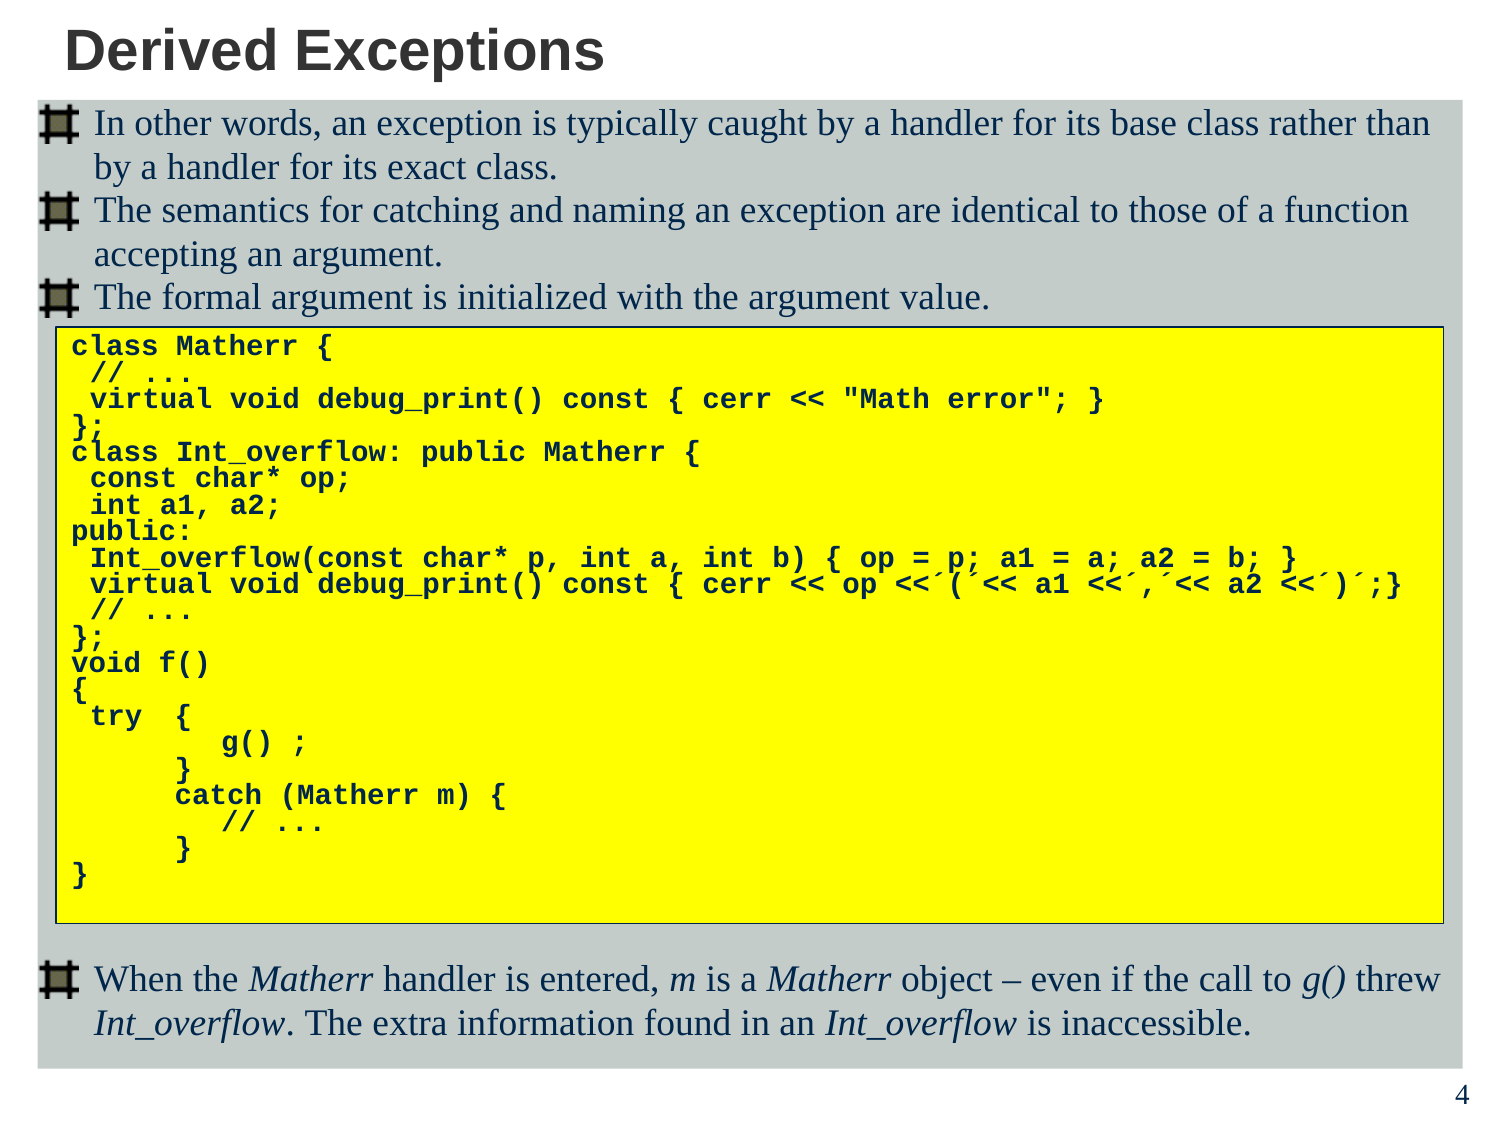

# Derived Exceptions
In other words, an exception is typically caught by a handler for its base class rather than by a handler for its exact class.
The semantics for catching and naming an exception are identical to those of a function accepting an argument.
The formal argument is initialized with the argument value.
When the Matherr handler is entered, m is a Matherr object – even if the call to g() threw Int_overflow. The extra information found in an Int_overflow is inaccessible.
class Matherr {
	// ...
	virtual void debug_print() const { cerr << "Math error"; }
};
class Int_overflow: public Matherr {
	const char* op;
	int a1, a2;
public:
	Int_overflow(const char* p, int a, int b) { op = p; a1 = a; a2 = b; }
	virtual void debug_print() const { cerr << op <<´(´<< a1 <<´,´<< a2 <<´)´;}
	// ...
};
void f()
{
	try 	{
				g() ;
			}
			catch (Matherr m) {
				// ...
			}
}